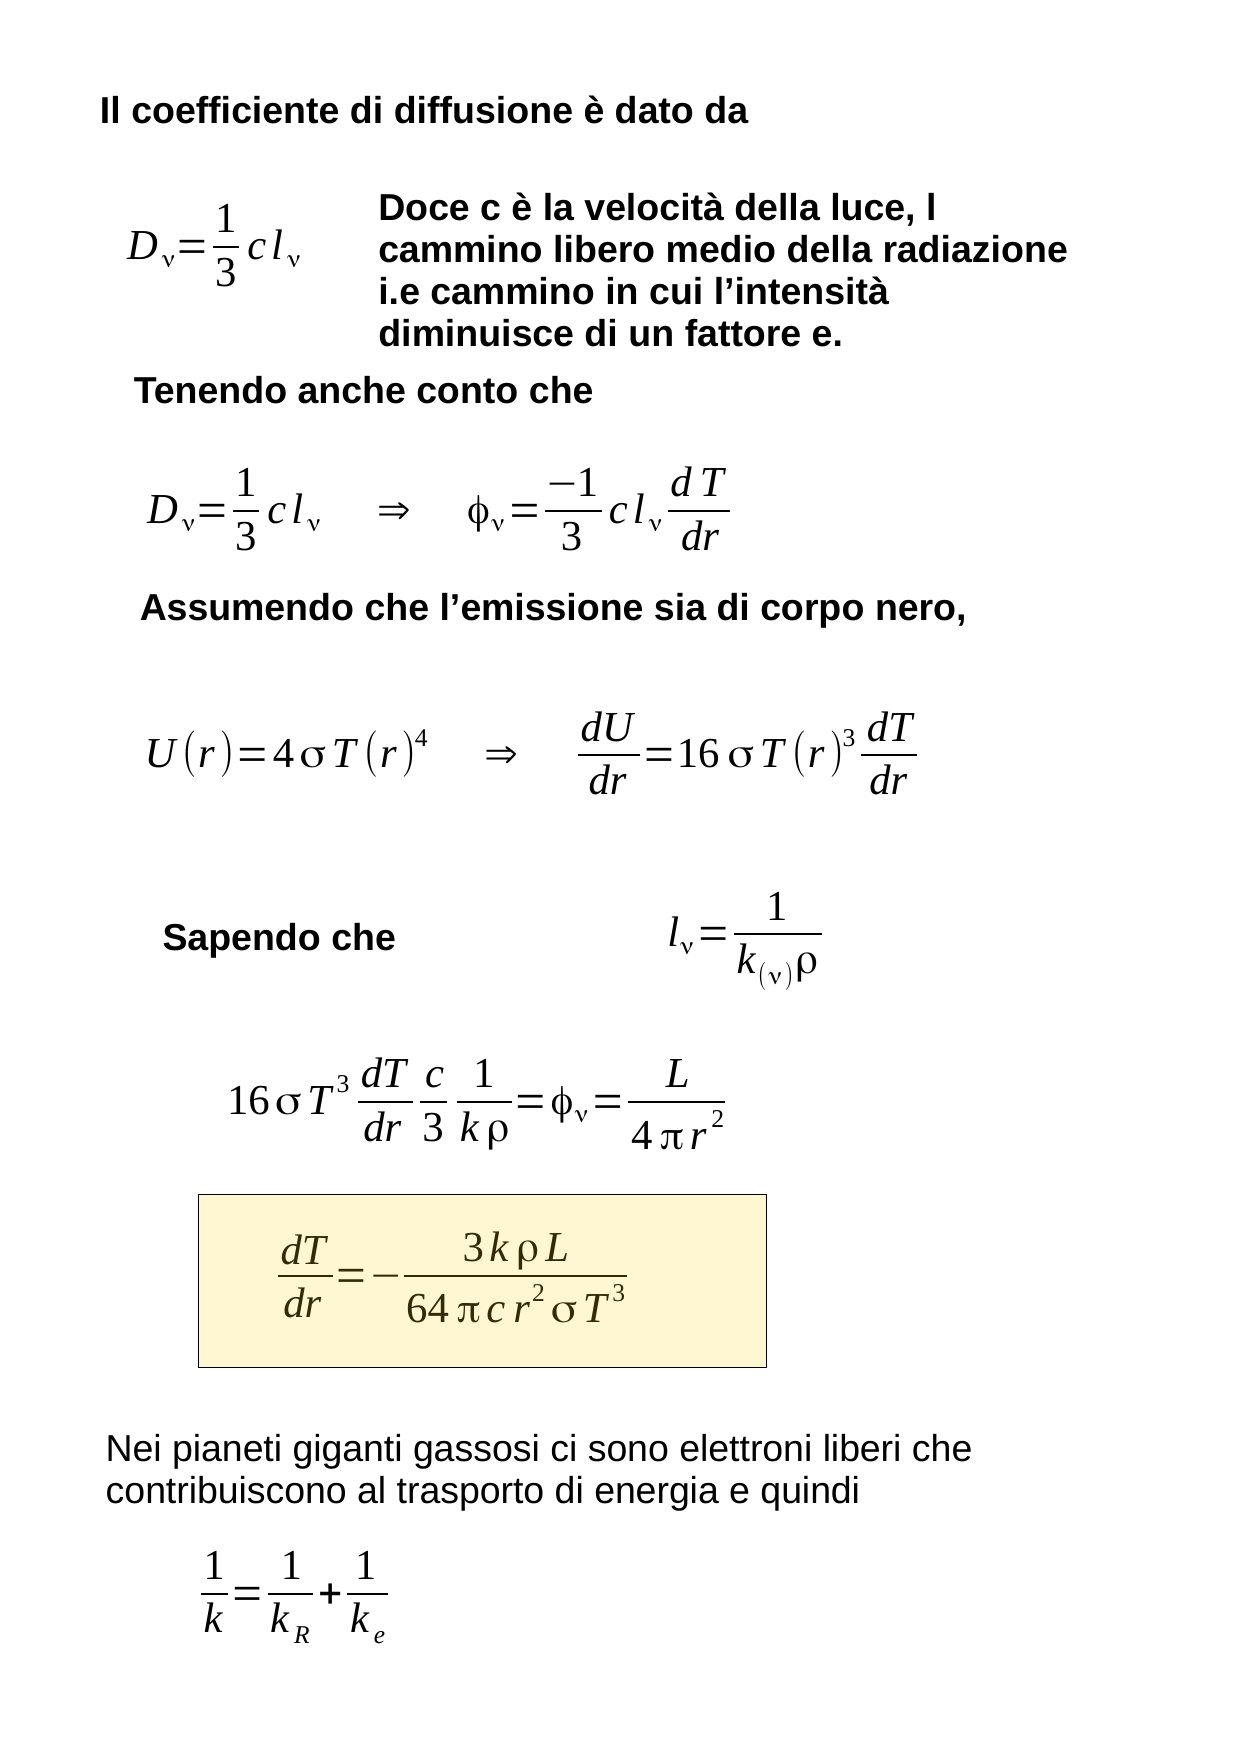

Il coefficiente di diffusione è dato da
Doce c è la velocità della luce, l cammino libero medio della radiazione i.e cammino in cui l’intensità diminuisce di un fattore e.
Tenendo anche conto che
Assumendo che l’emissione sia di corpo nero,
Sapendo che
Nei pianeti giganti gassosi ci sono elettroni liberi che contribuiscono al trasporto di energia e quindi